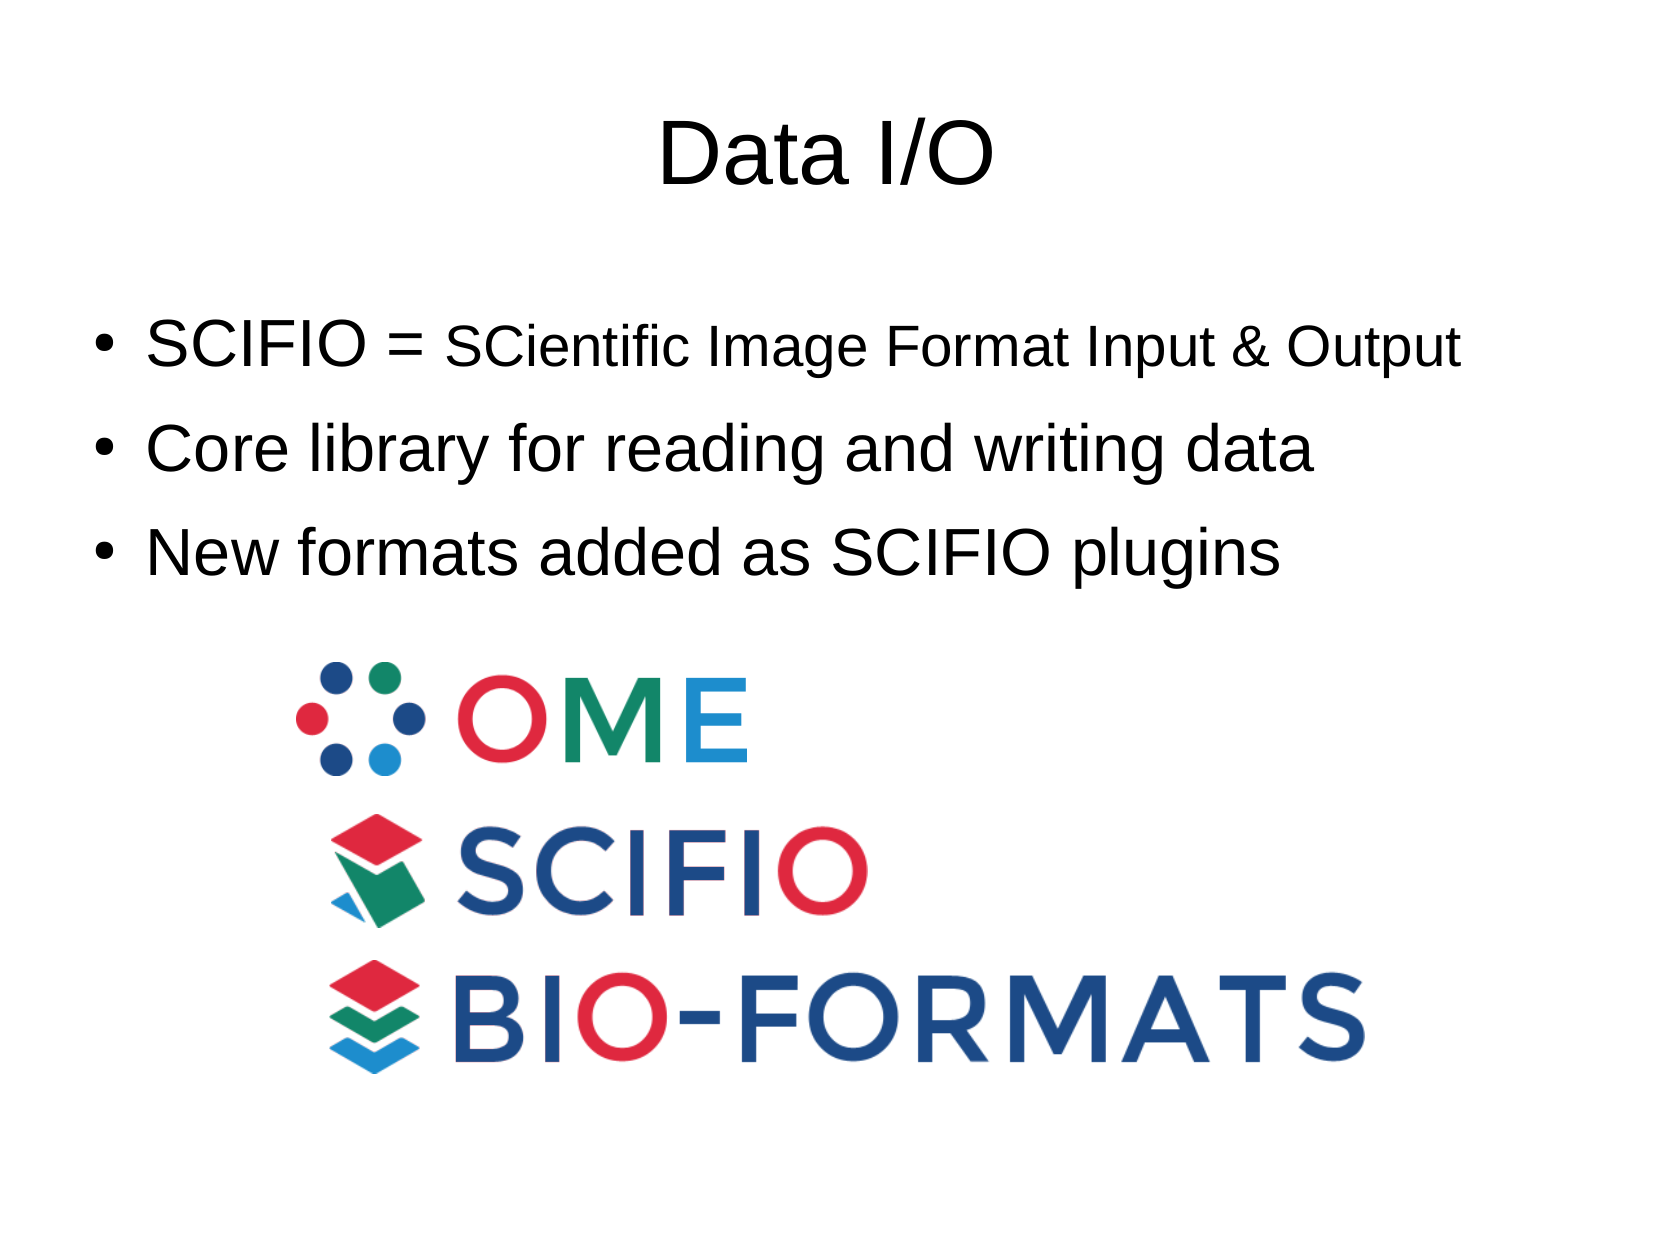

# Data I/O
SCIFIO = SCientific Image Format Input & Output
Core library for reading and writing data
New formats added as SCIFIO plugins